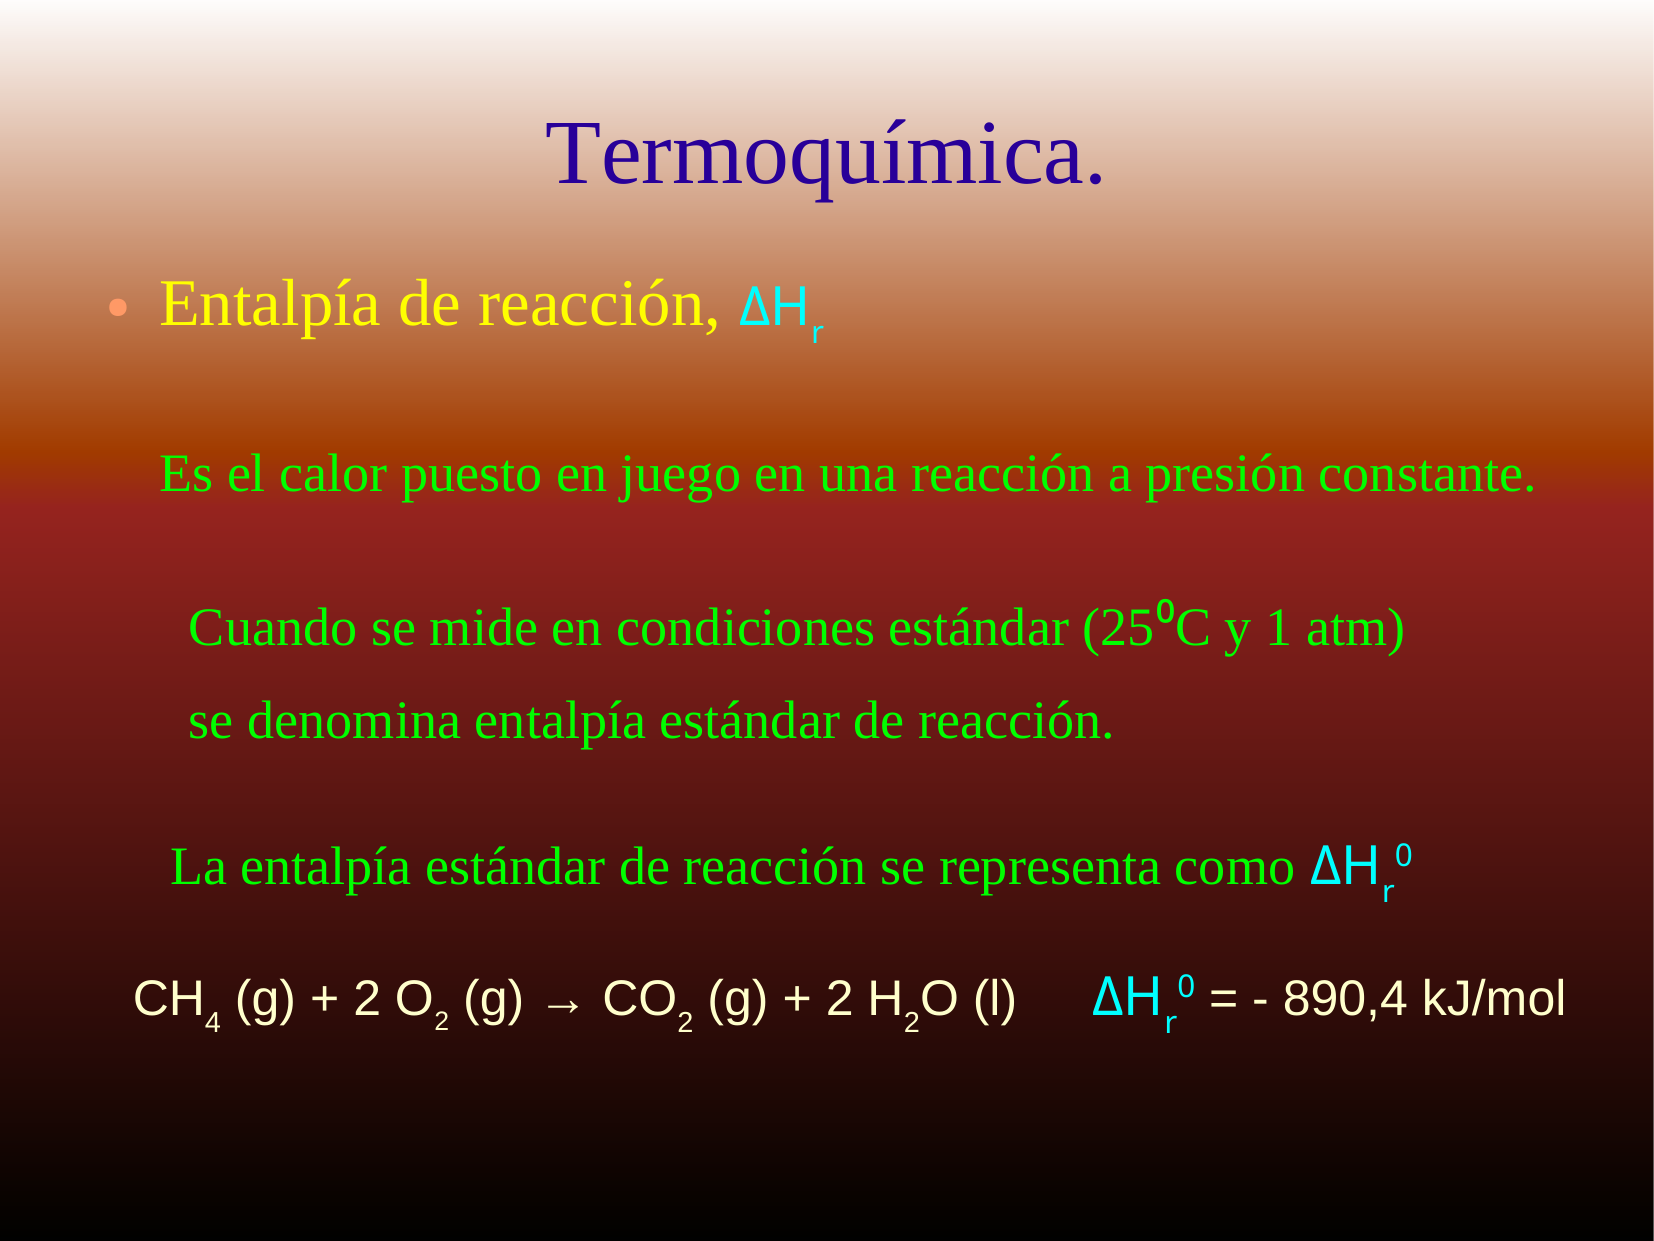

# Termoquímica.
Entalpía de reacción, ΔHr
Es el calor puesto en juego en una reacción a presión constante.
Cuando se mide en condiciones estándar (25⁰C y 1 atm)
se denomina entalpía estándar de reacción.
La entalpía estándar de reacción se representa como ΔHr0
CH4 (g) + 2 O2 (g) → CO2 (g) + 2 H2O (l) 	ΔHr0 = - 890,4 kJ/mol